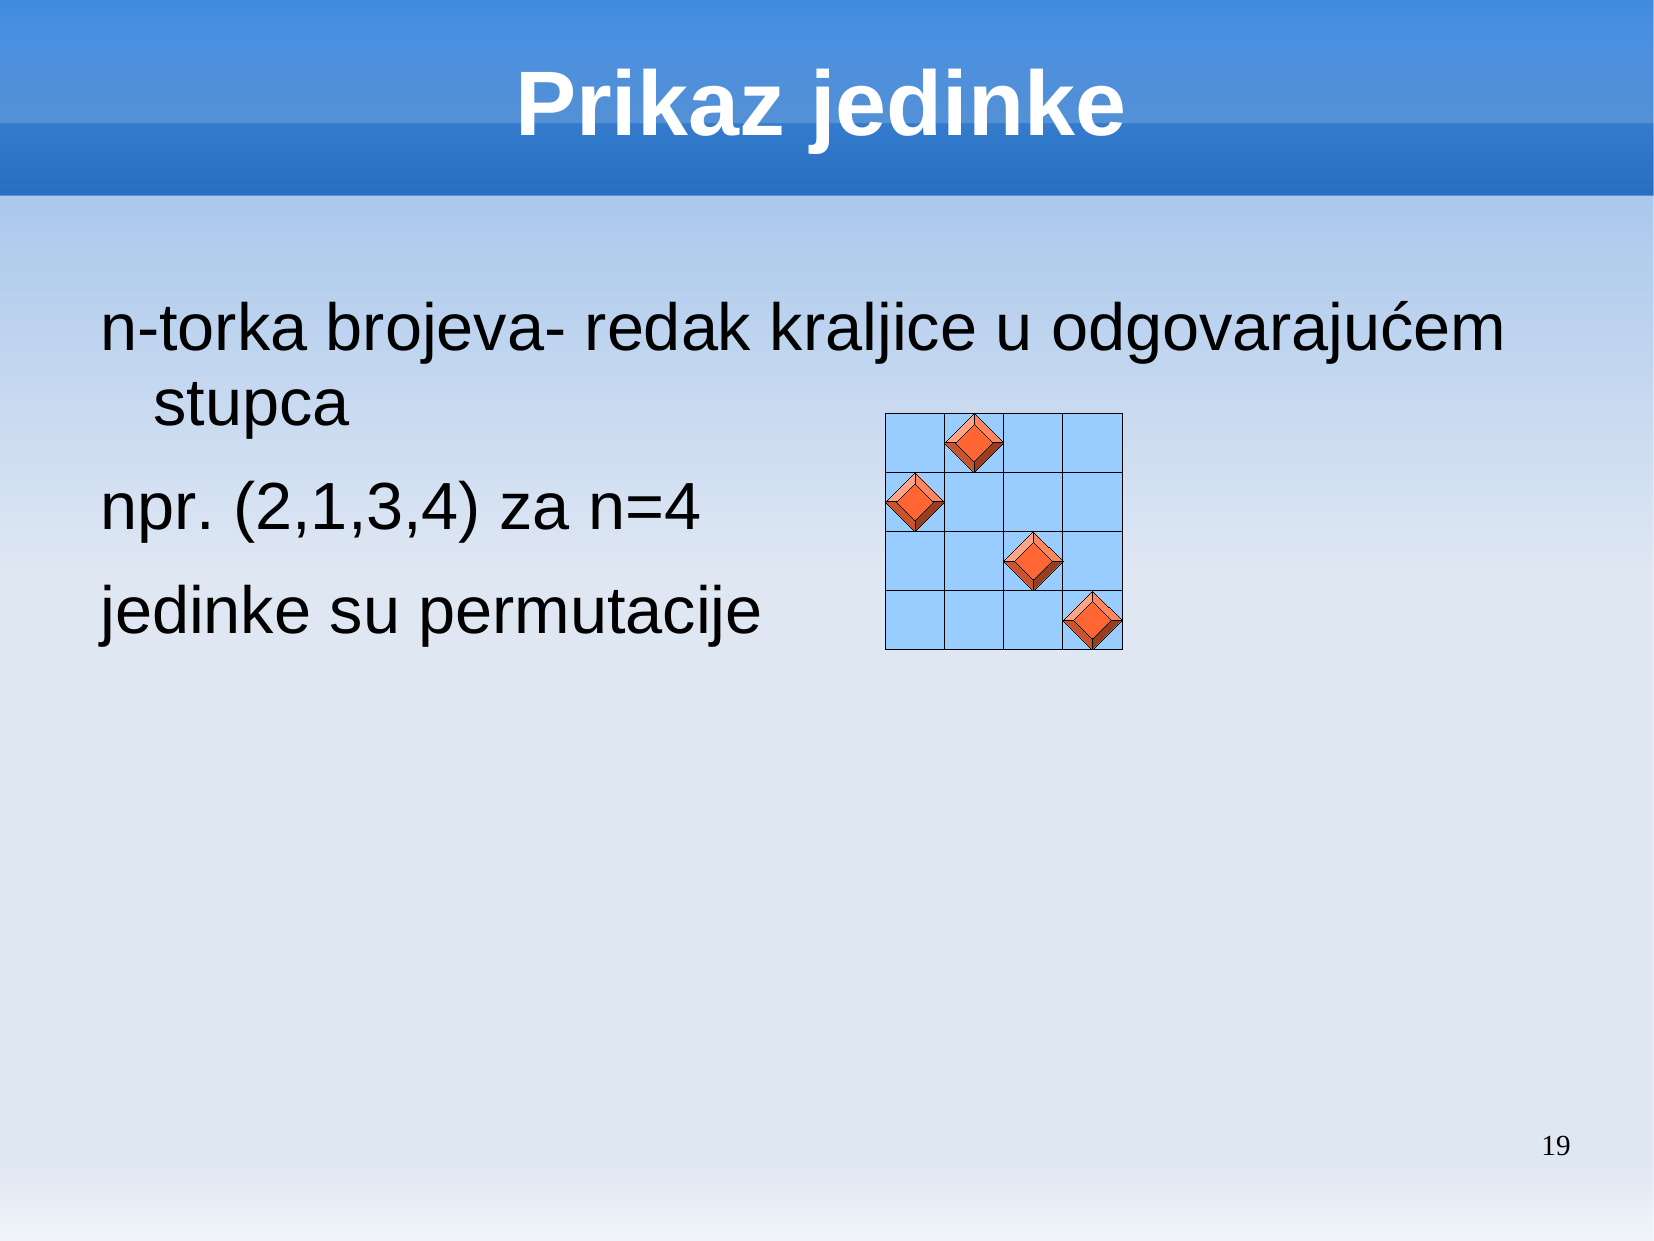

# Prikaz jedinke
n-torka brojeva- redak kraljice u odgovarajućem stupca
npr. (2,1,3,4) za n=4
jedinke su permutacije
19